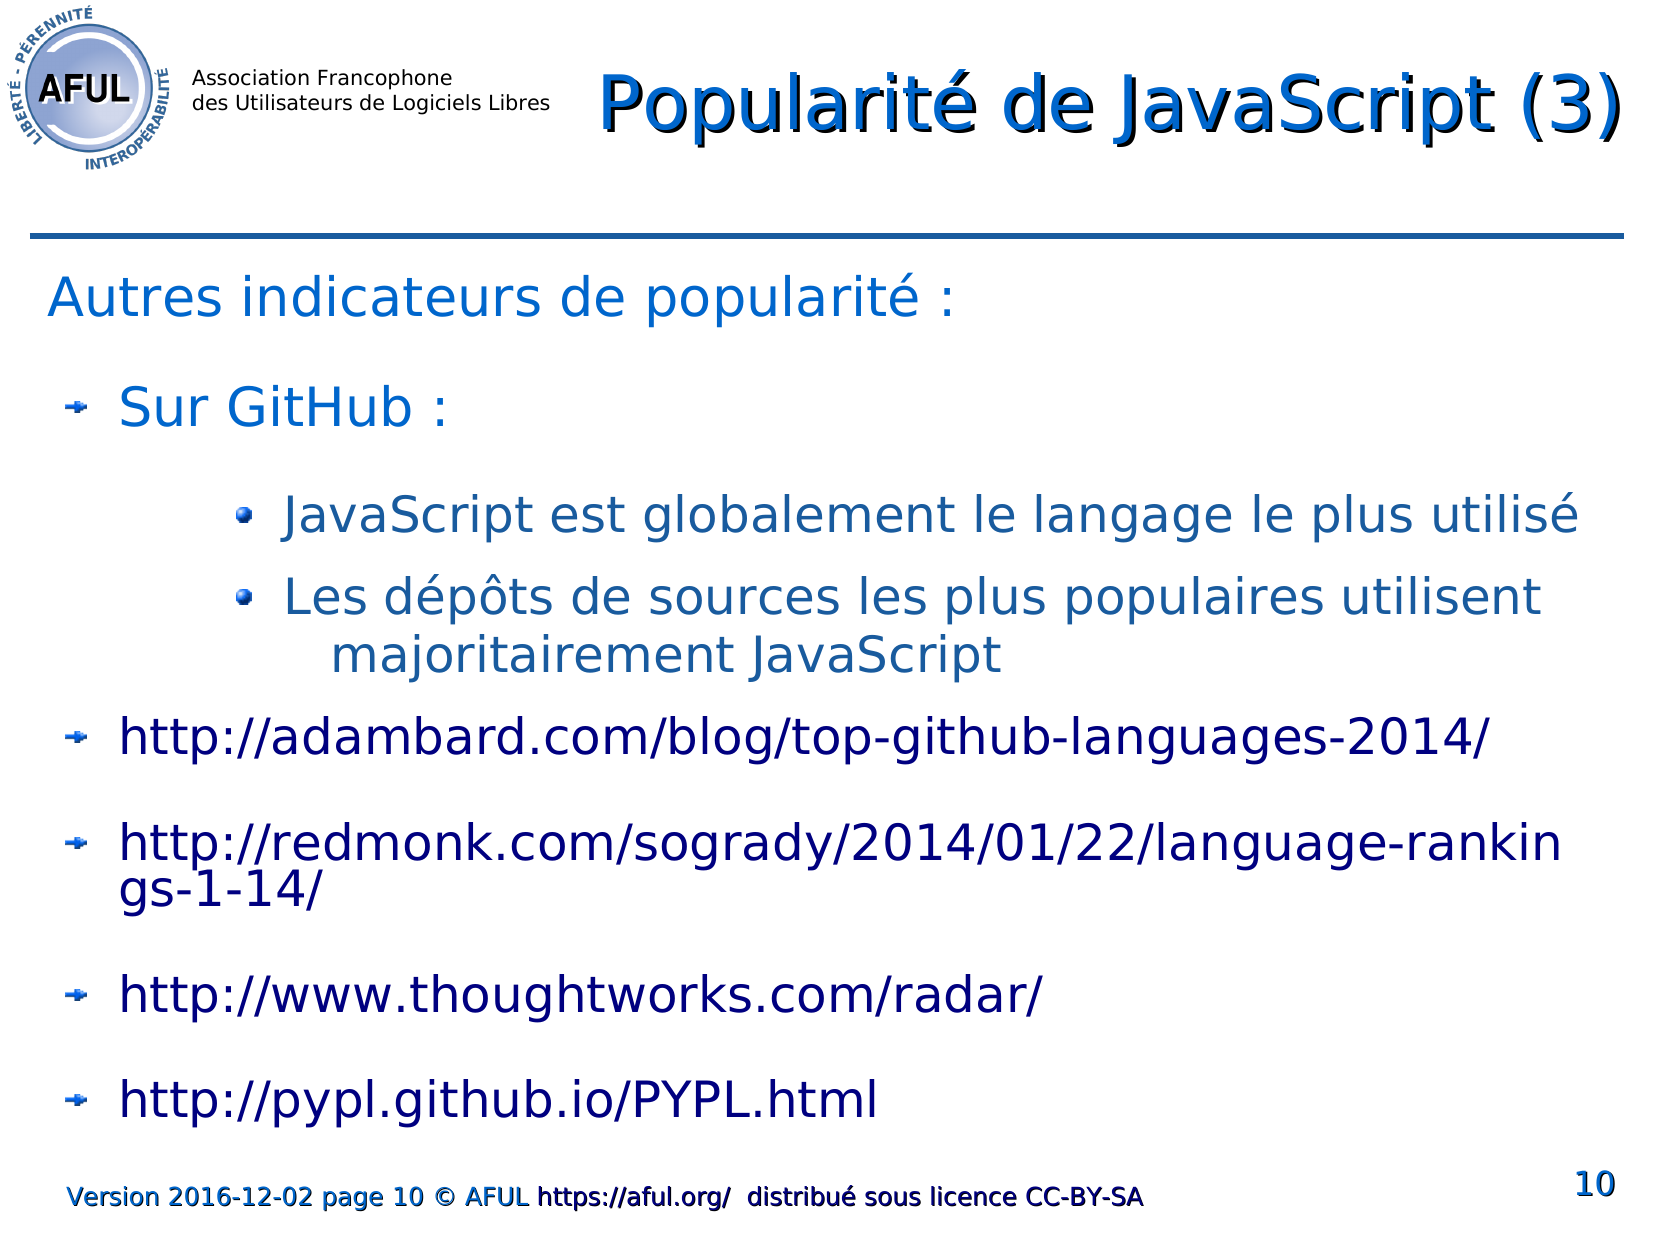

# Popularité de JavaScript (3)
Autres indicateurs de popularité :
Sur GitHub :
JavaScript est globalement le langage le plus utilisé
Les dépôts de sources les plus populaires utilisent majoritairement JavaScript
http://adambard.com/blog/top-github-languages-2014/
http://redmonk.com/sogrady/2014/01/22/language-rankings-1-14/
http://www.thoughtworks.com/radar/
http://pypl.github.io/PYPL.html